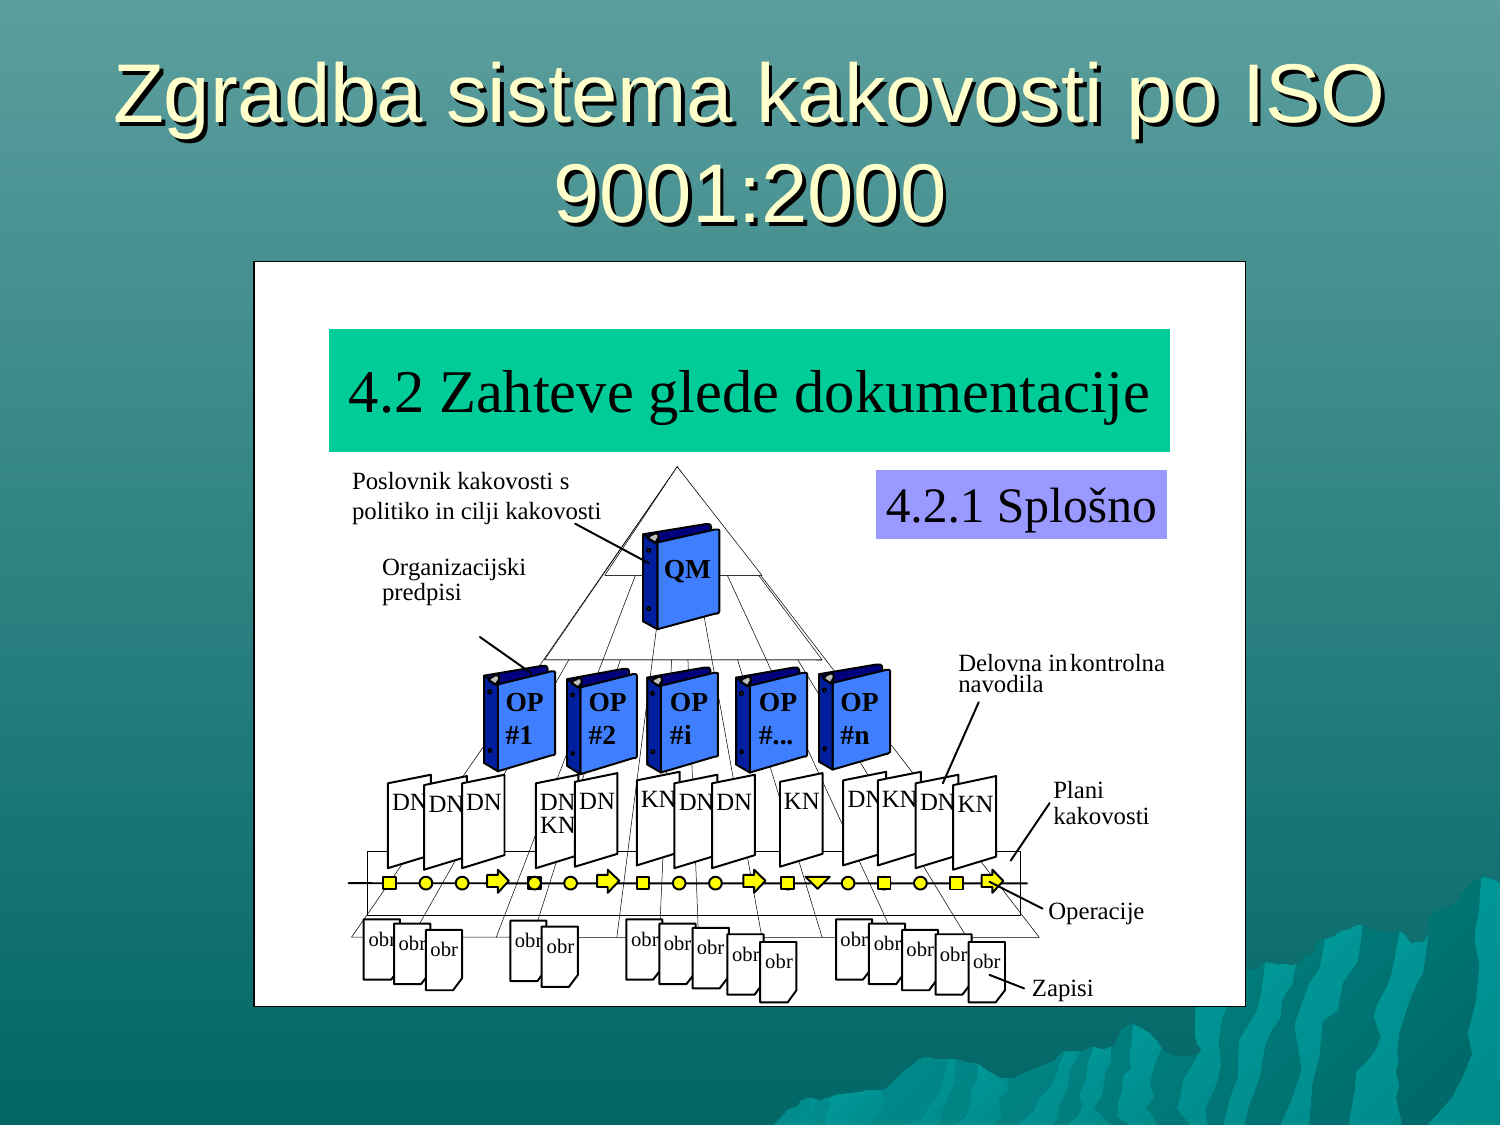

# Zgradba sistema kakovosti po ISO 9001:2000